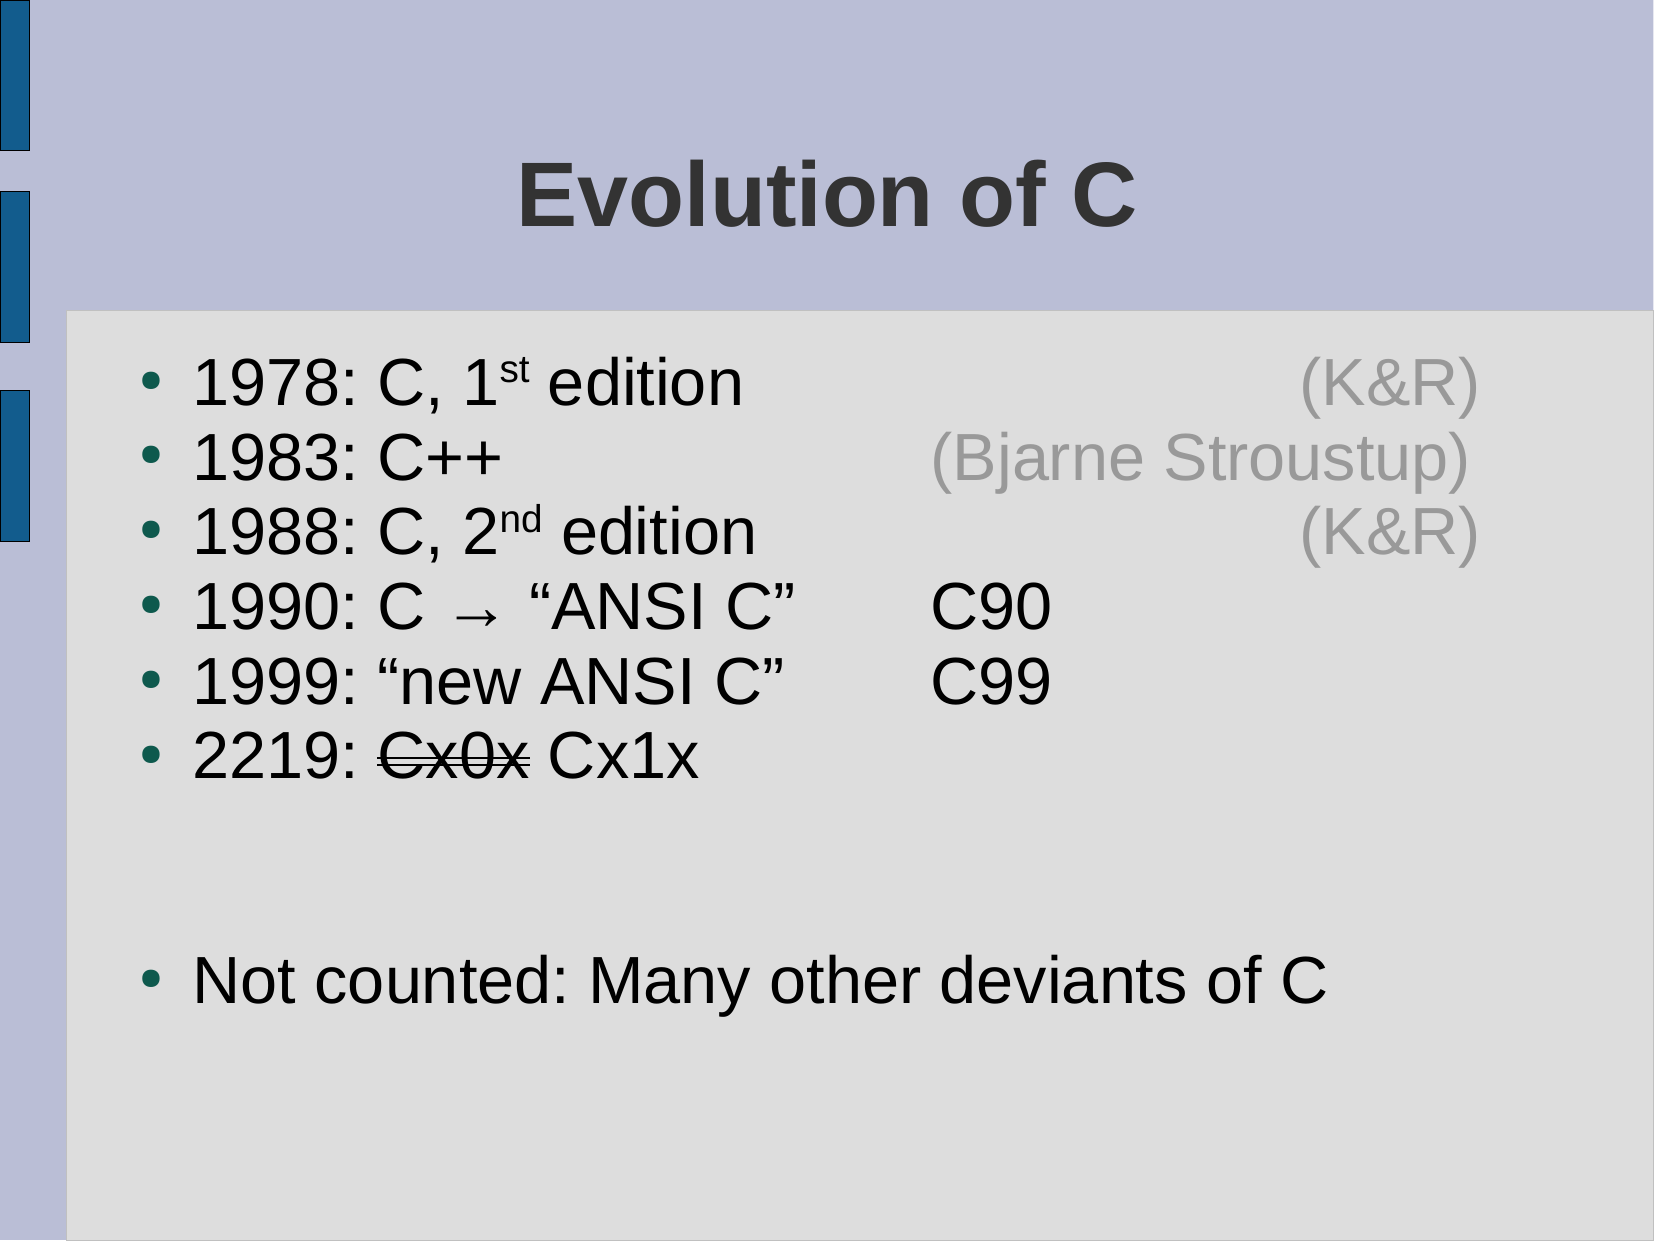

# Evolution of C
1978: C, 1st edition 								(K&R)
1983: C++ 						(Bjarne Stroustup)
1988: C, 2nd edition 								(K&R)
1990: C → “ANSI C” 		C90
1999: “new ANSI C” 		C99
2219: Cx0x Cx1x
Not counted: Many other deviants of C